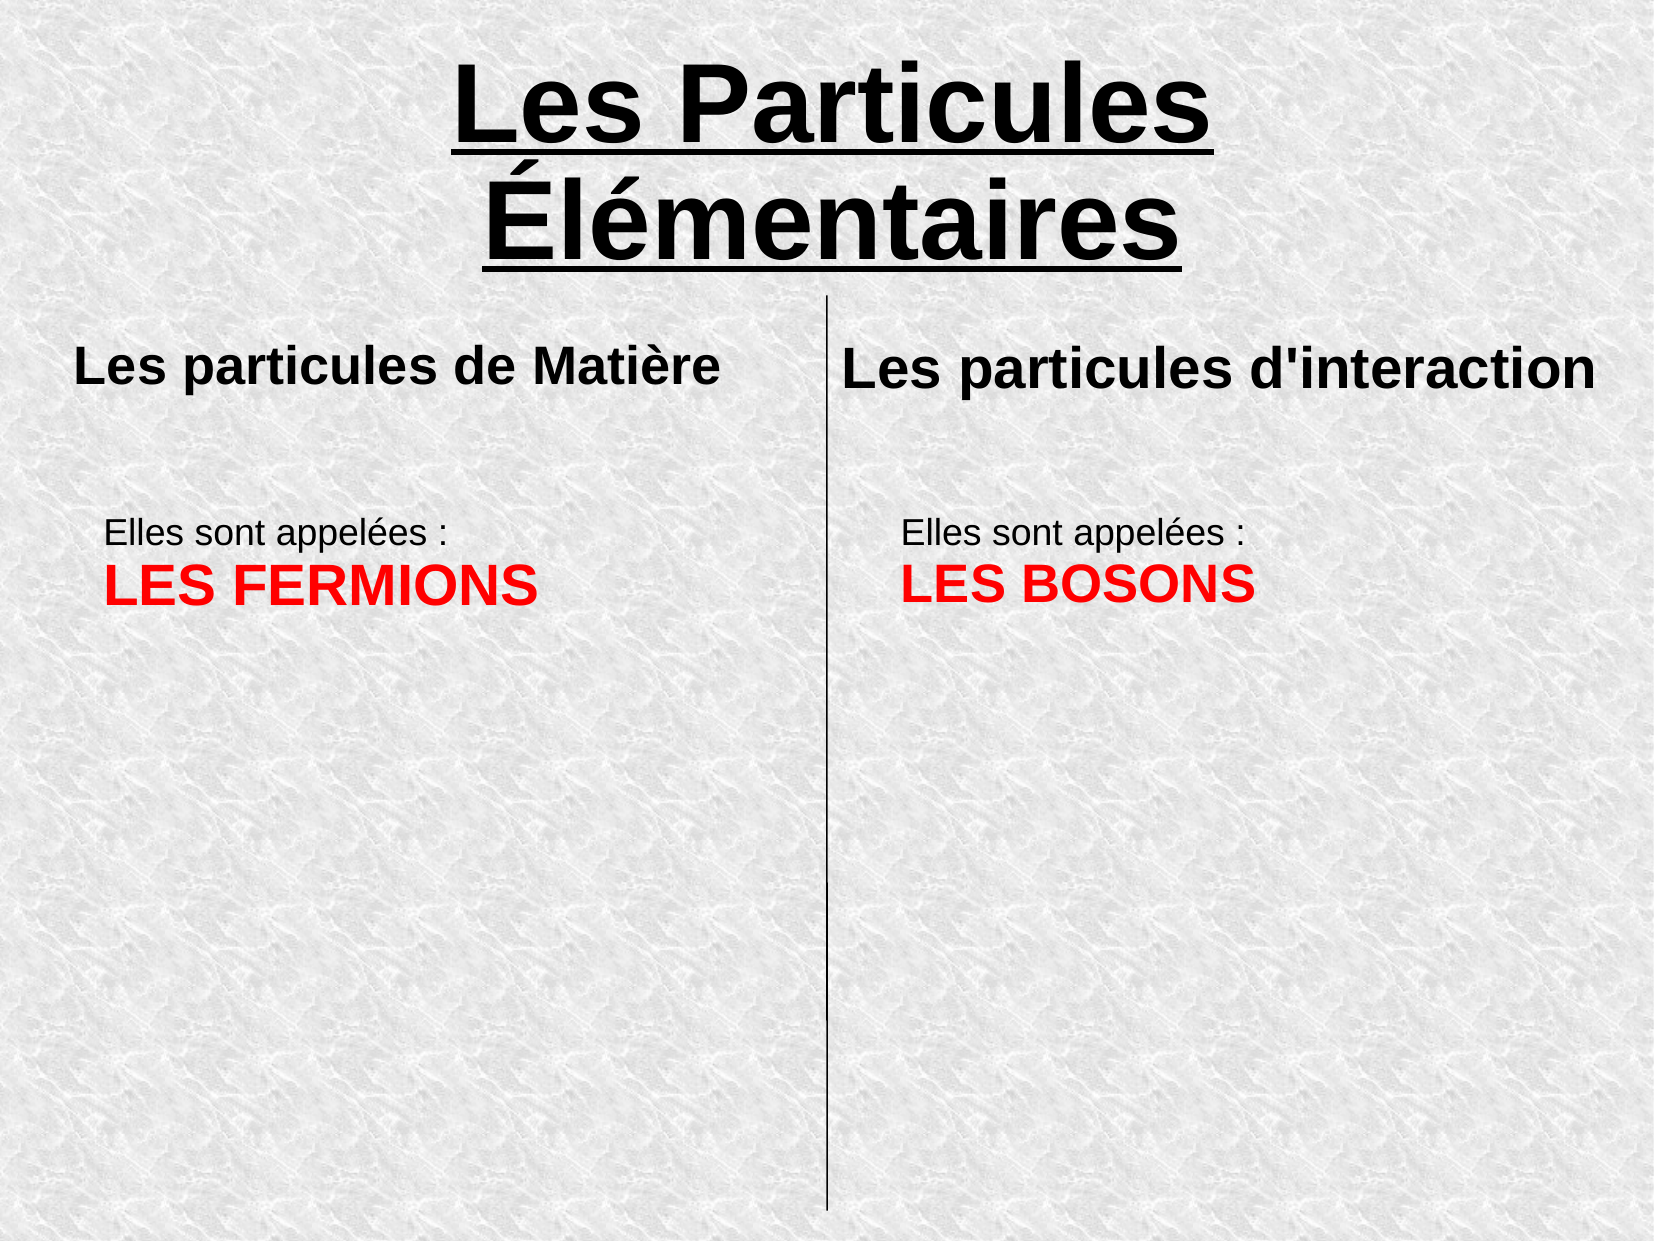

# Les Particules Élémentaires
Les particules de Matière
Les particules d'interaction
Elles sont appelées :
LES FERMIONS
Elles sont appelées :
LES BOSONS